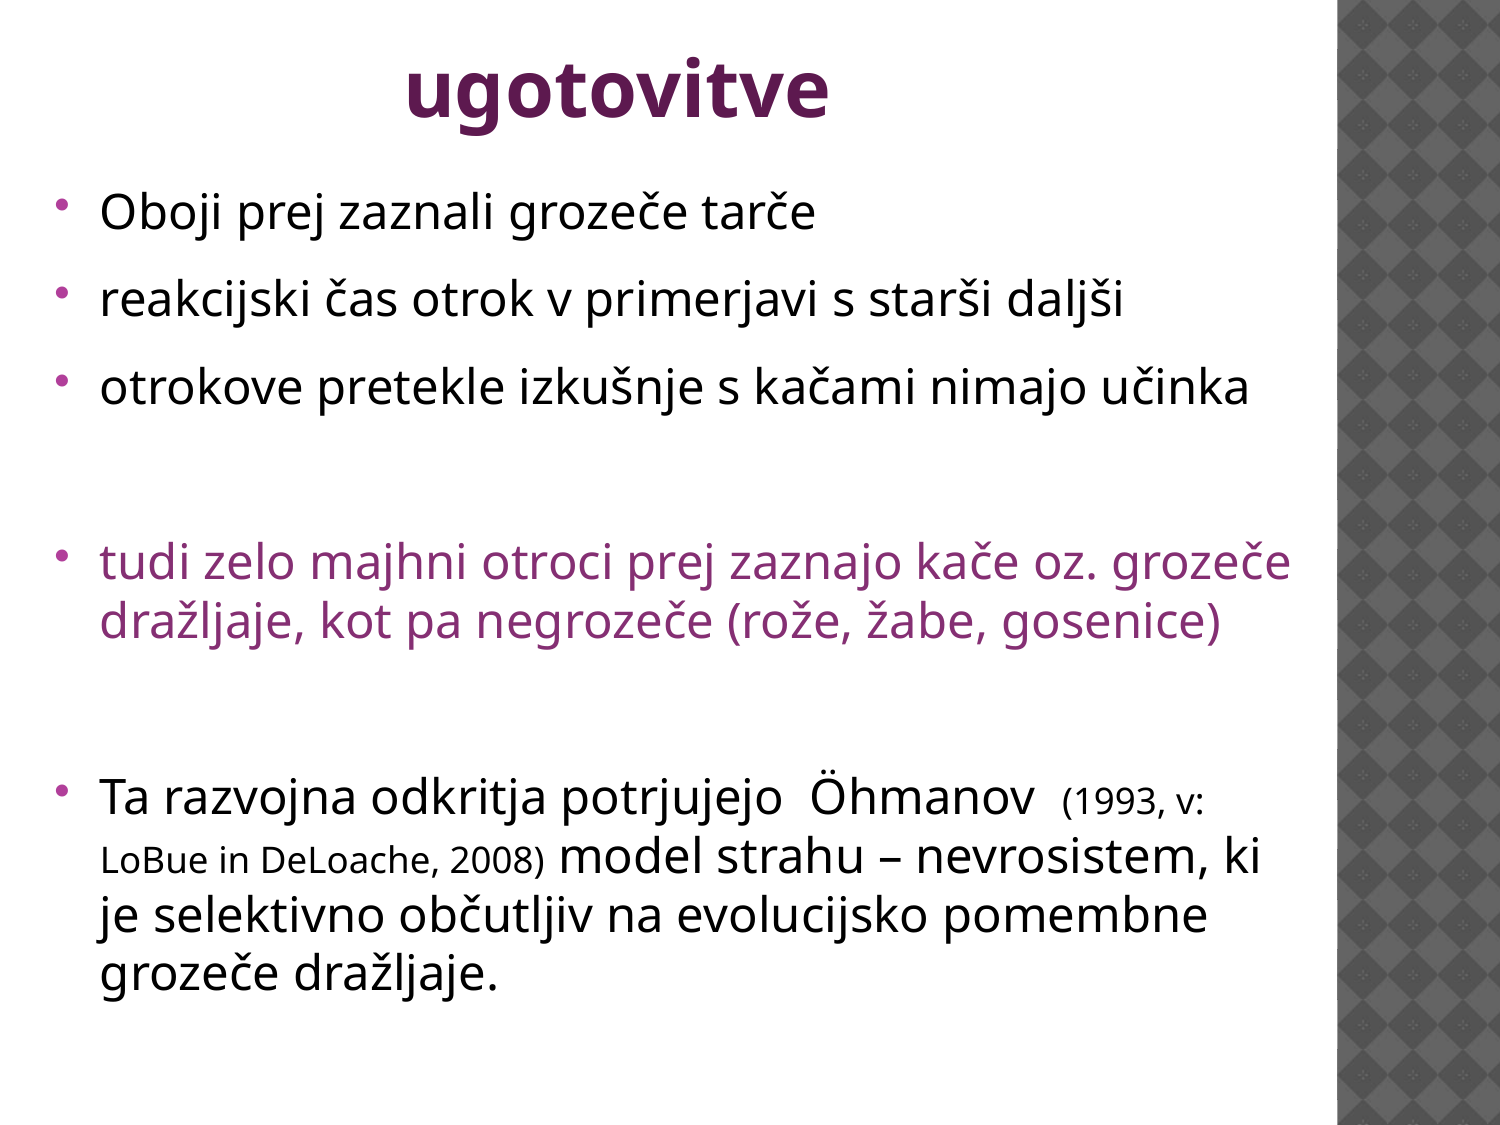

# ugotovitve
Oboji prej zaznali grozeče tarče
reakcijski čas otrok v primerjavi s starši daljši
otrokove pretekle izkušnje s kačami nimajo učinka
tudi zelo majhni otroci prej zaznajo kače oz. grozeče dražljaje, kot pa negrozeče (rože, žabe, gosenice)
Ta razvojna odkritja potrjujejo Öhmanov (1993, v: LoBue in DeLoache, 2008) model strahu – nevrosistem, ki je selektivno občutljiv na evolucijsko pomembne grozeče dražljaje.